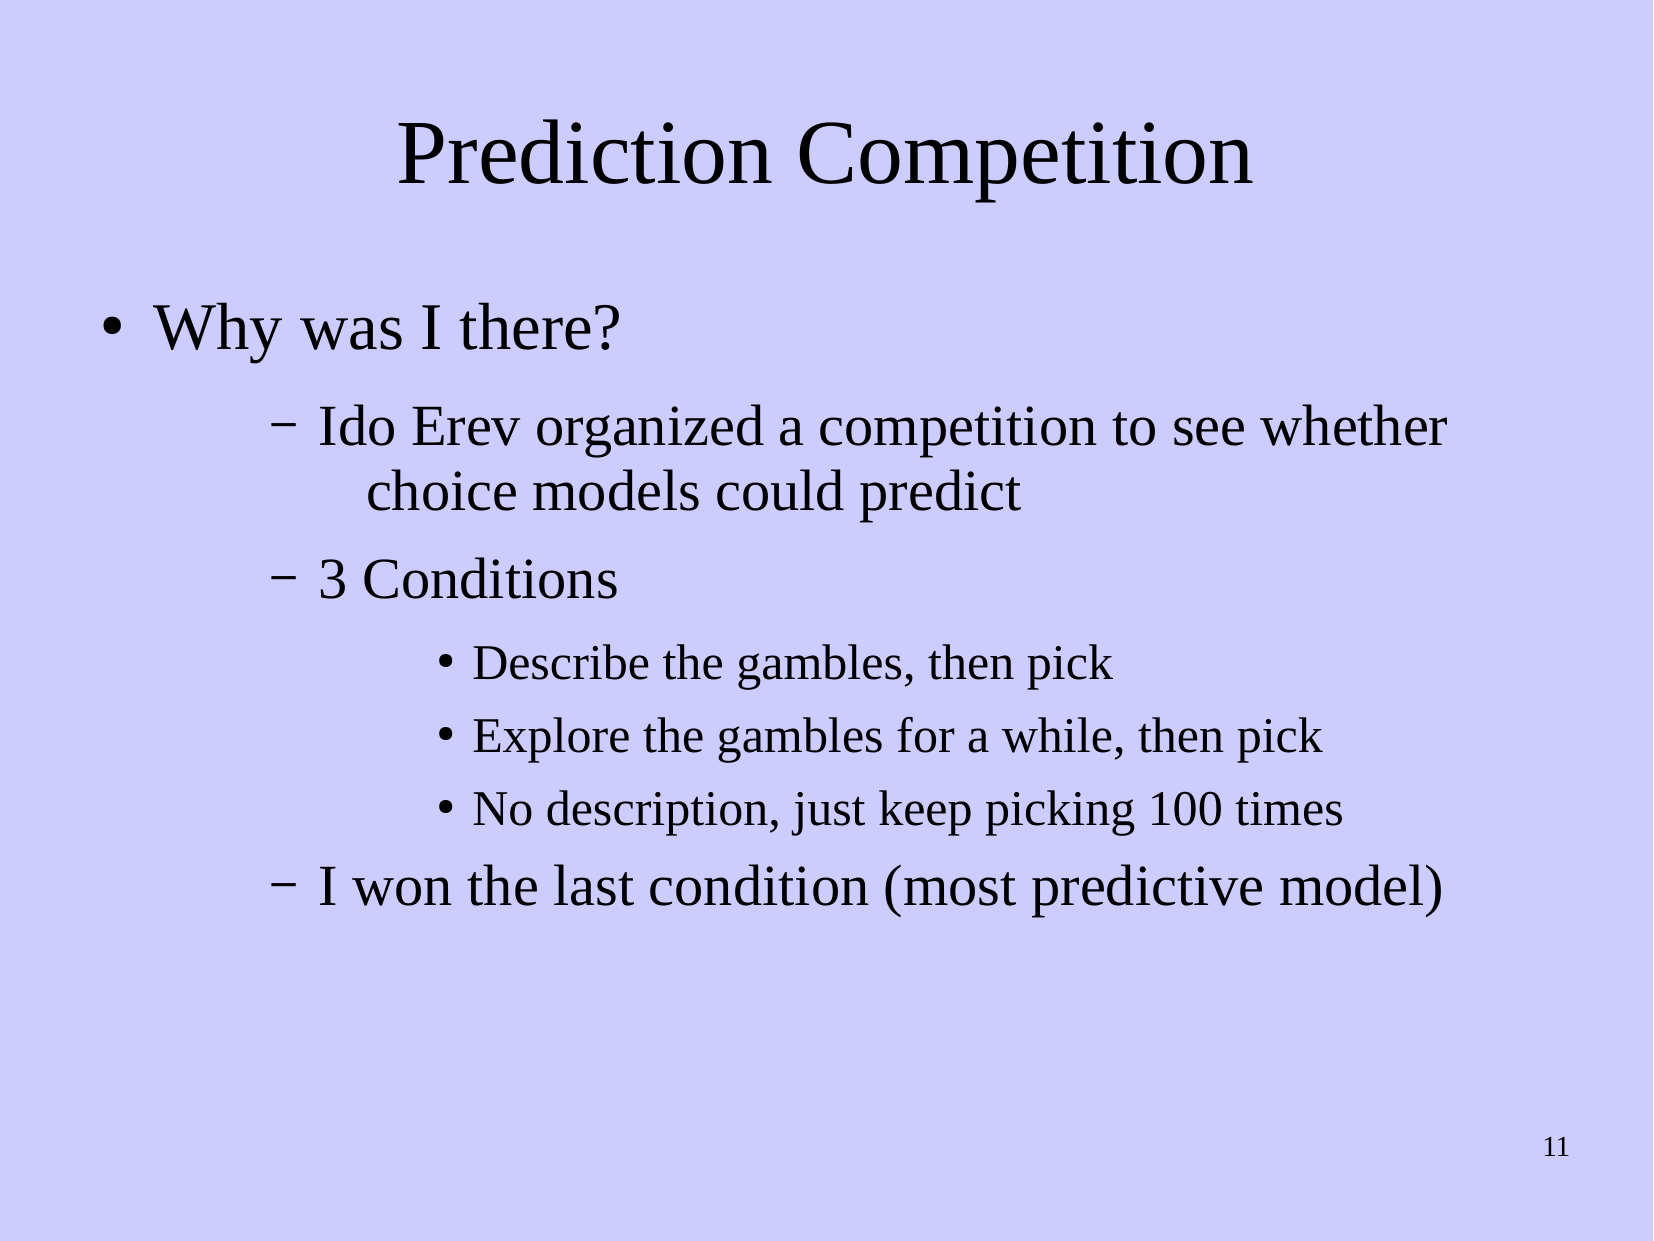

# Prediction Competition
Why was I there?
Ido Erev organized a competition to see whether choice models could predict
3 Conditions
Describe the gambles, then pick
Explore the gambles for a while, then pick
No description, just keep picking 100 times
I won the last condition (most predictive model)
11